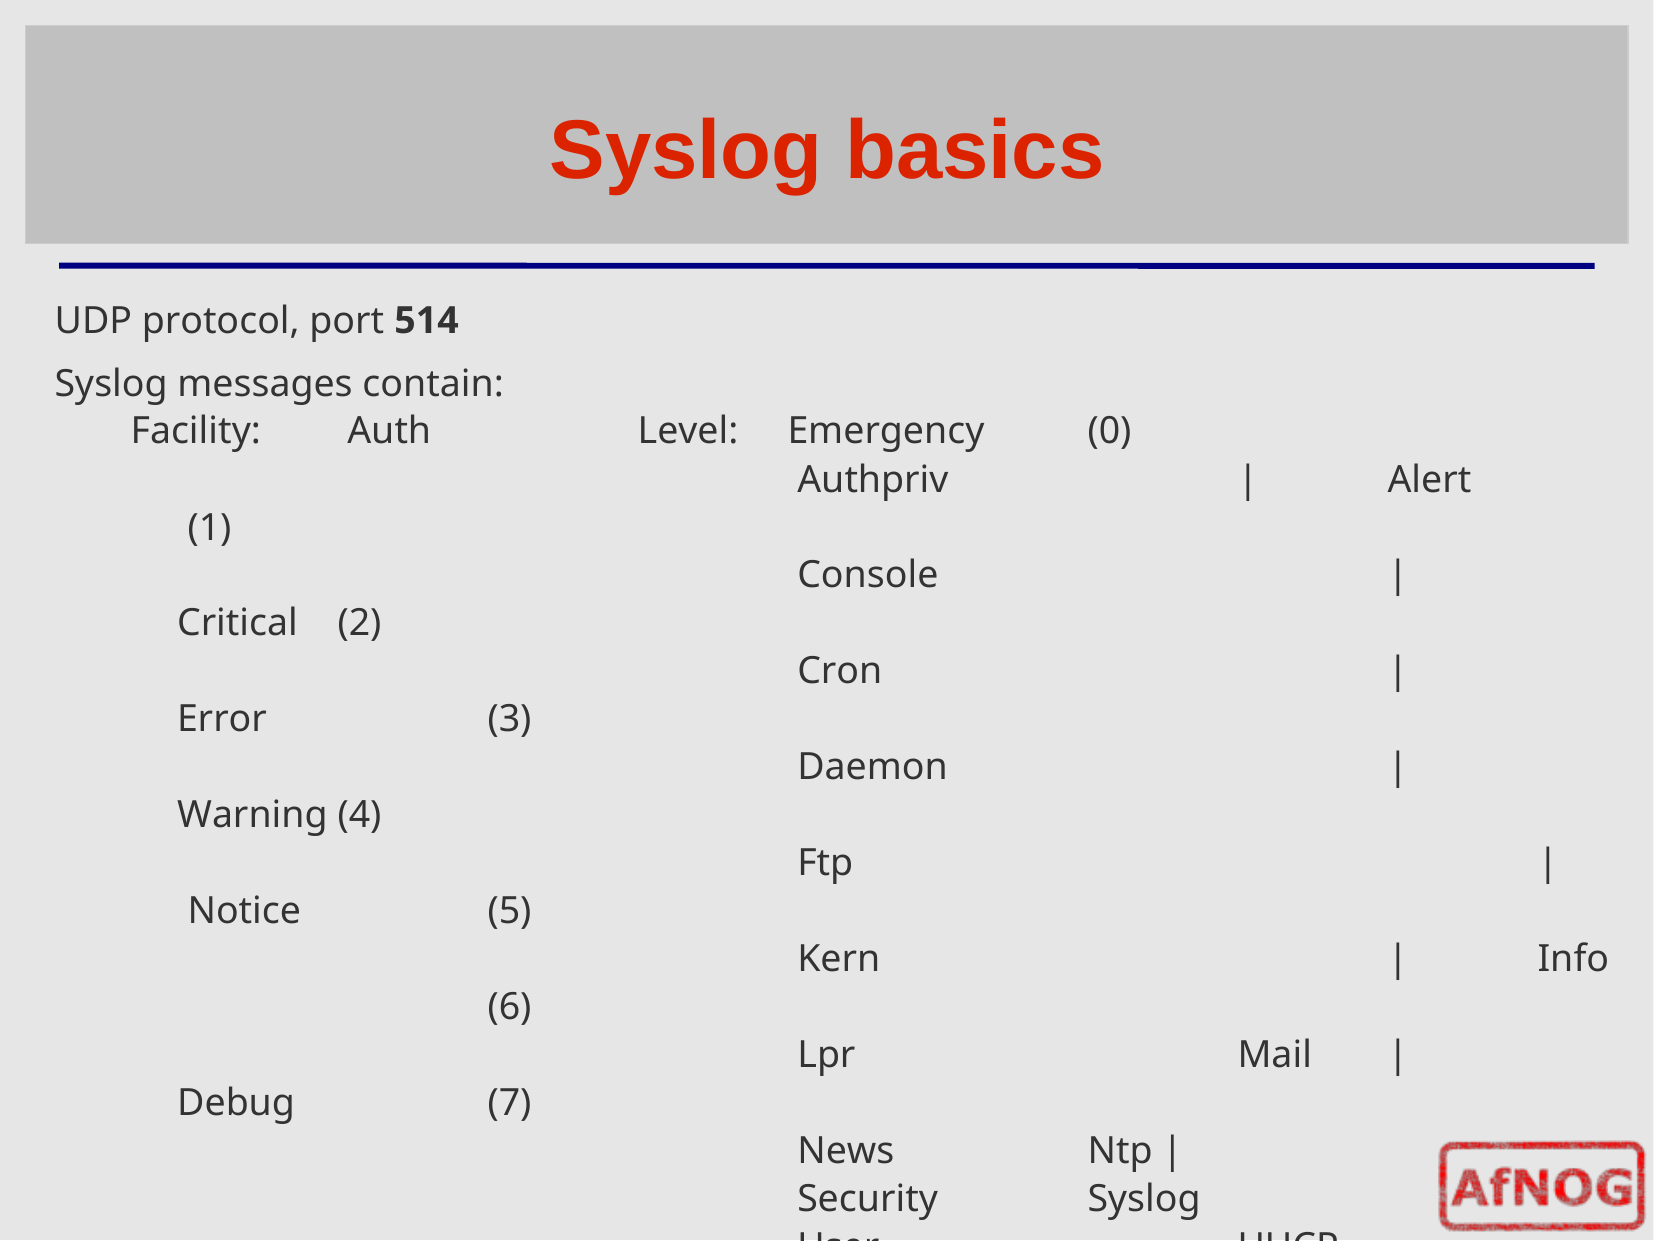

# Syslog basics
UDP protocol, port 514
Syslog messages contain:
Facility:	 Auth		Level:	Emergency	(0)
					 Authpriv		|	Alert		(1)
					 Console			|	Critical	(2)
					 Cron				|	Error		(3)
					 Daemon			|	Warning	(4)
					 Ftp					|	Notice		(5)
					 Kern				|	Info			(6)
					 Lpr			Mail	|	Debug		(7)
					 News 		Ntp |
					 Security	Syslog
					 User			UUCP
					 Local0 ...Local7